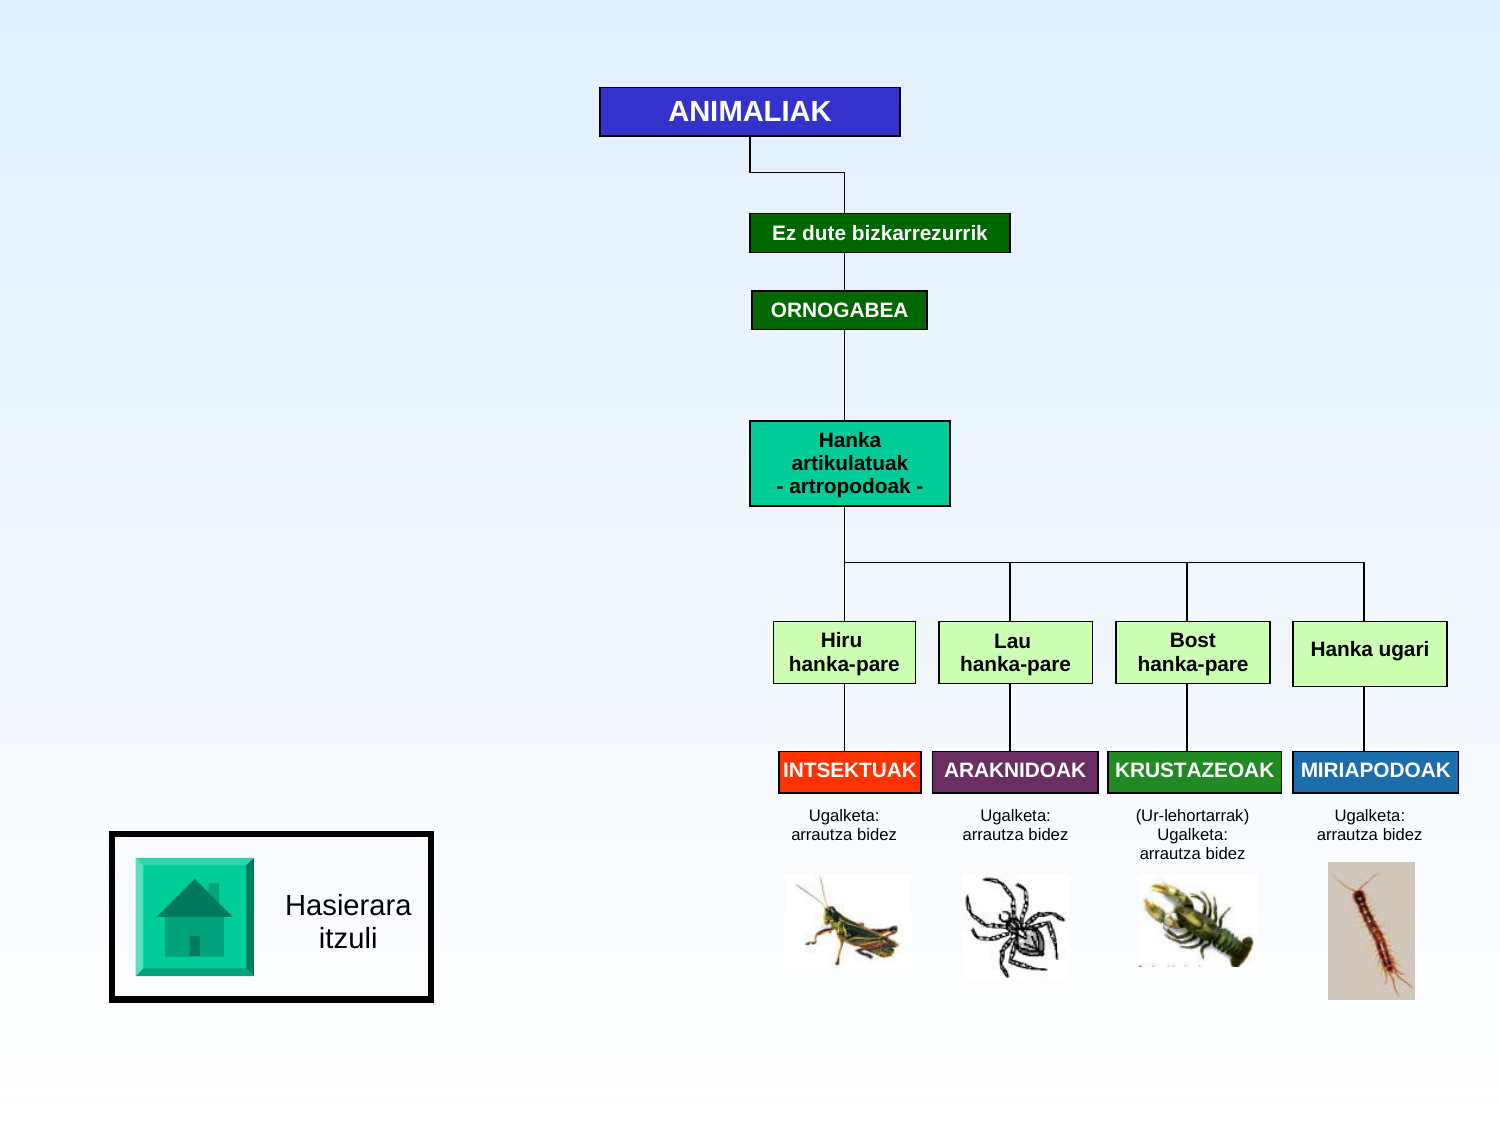

ANIMALIAK
Ez dute bizkarrezurrik
ORNOGABEA
Hanka artikulatuak
- artropodoak -
Hiru
hanka-pare
Lau
hanka-pare
Bost
hanka-pare
Hanka ugari
INTSEKTUAK
ARAKNIDOAK
KRUSTAZEOAK
MIRIAPODOAK
Ugalketa:
arrautza bidez
Ugalketa:
arrautza bidez
(Ur-lehortarrak)
Ugalketa:
arrautza bidez
Ugalketa:
arrautza bidez
Hasierara itzuli